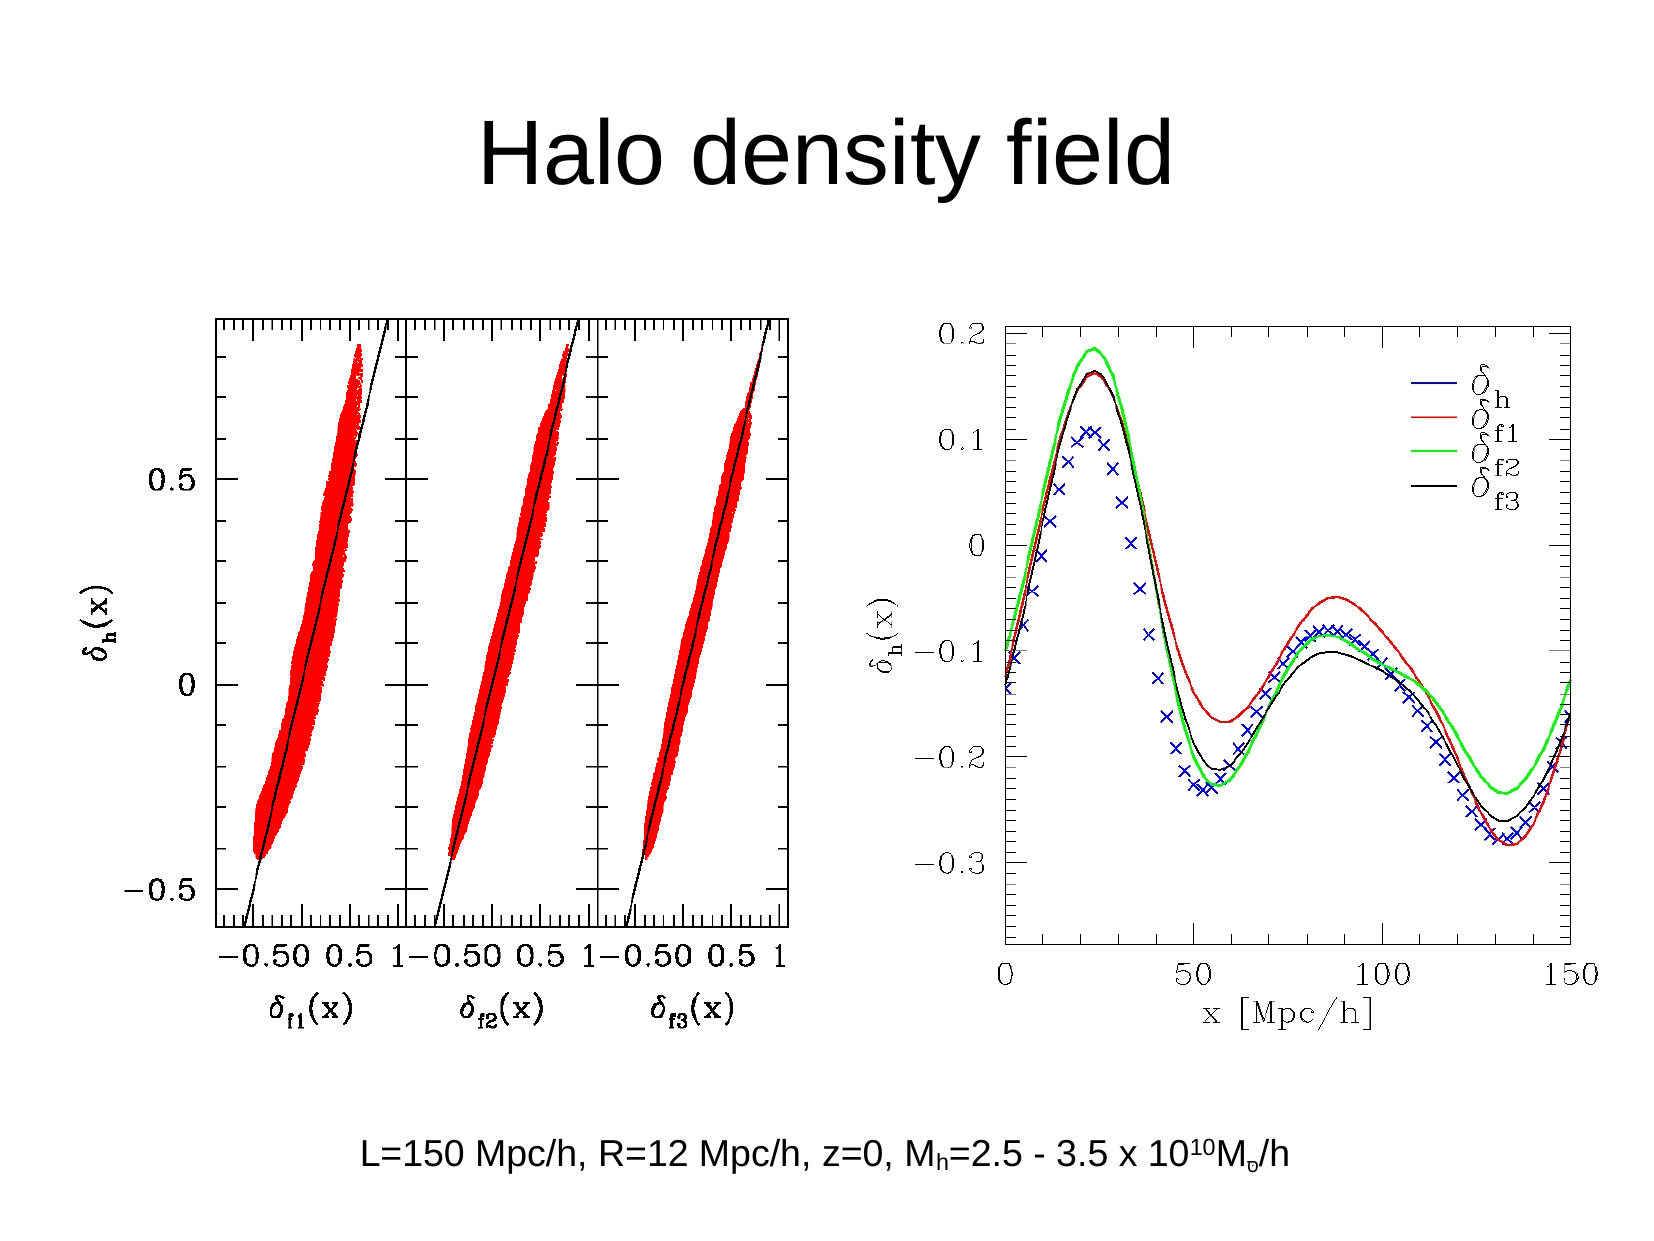

# Halo density field
L=150 Mpc/h, R=12 Mpc/h, z=0, Mh=2.5 - 3.5 x 1010Mסּ/h